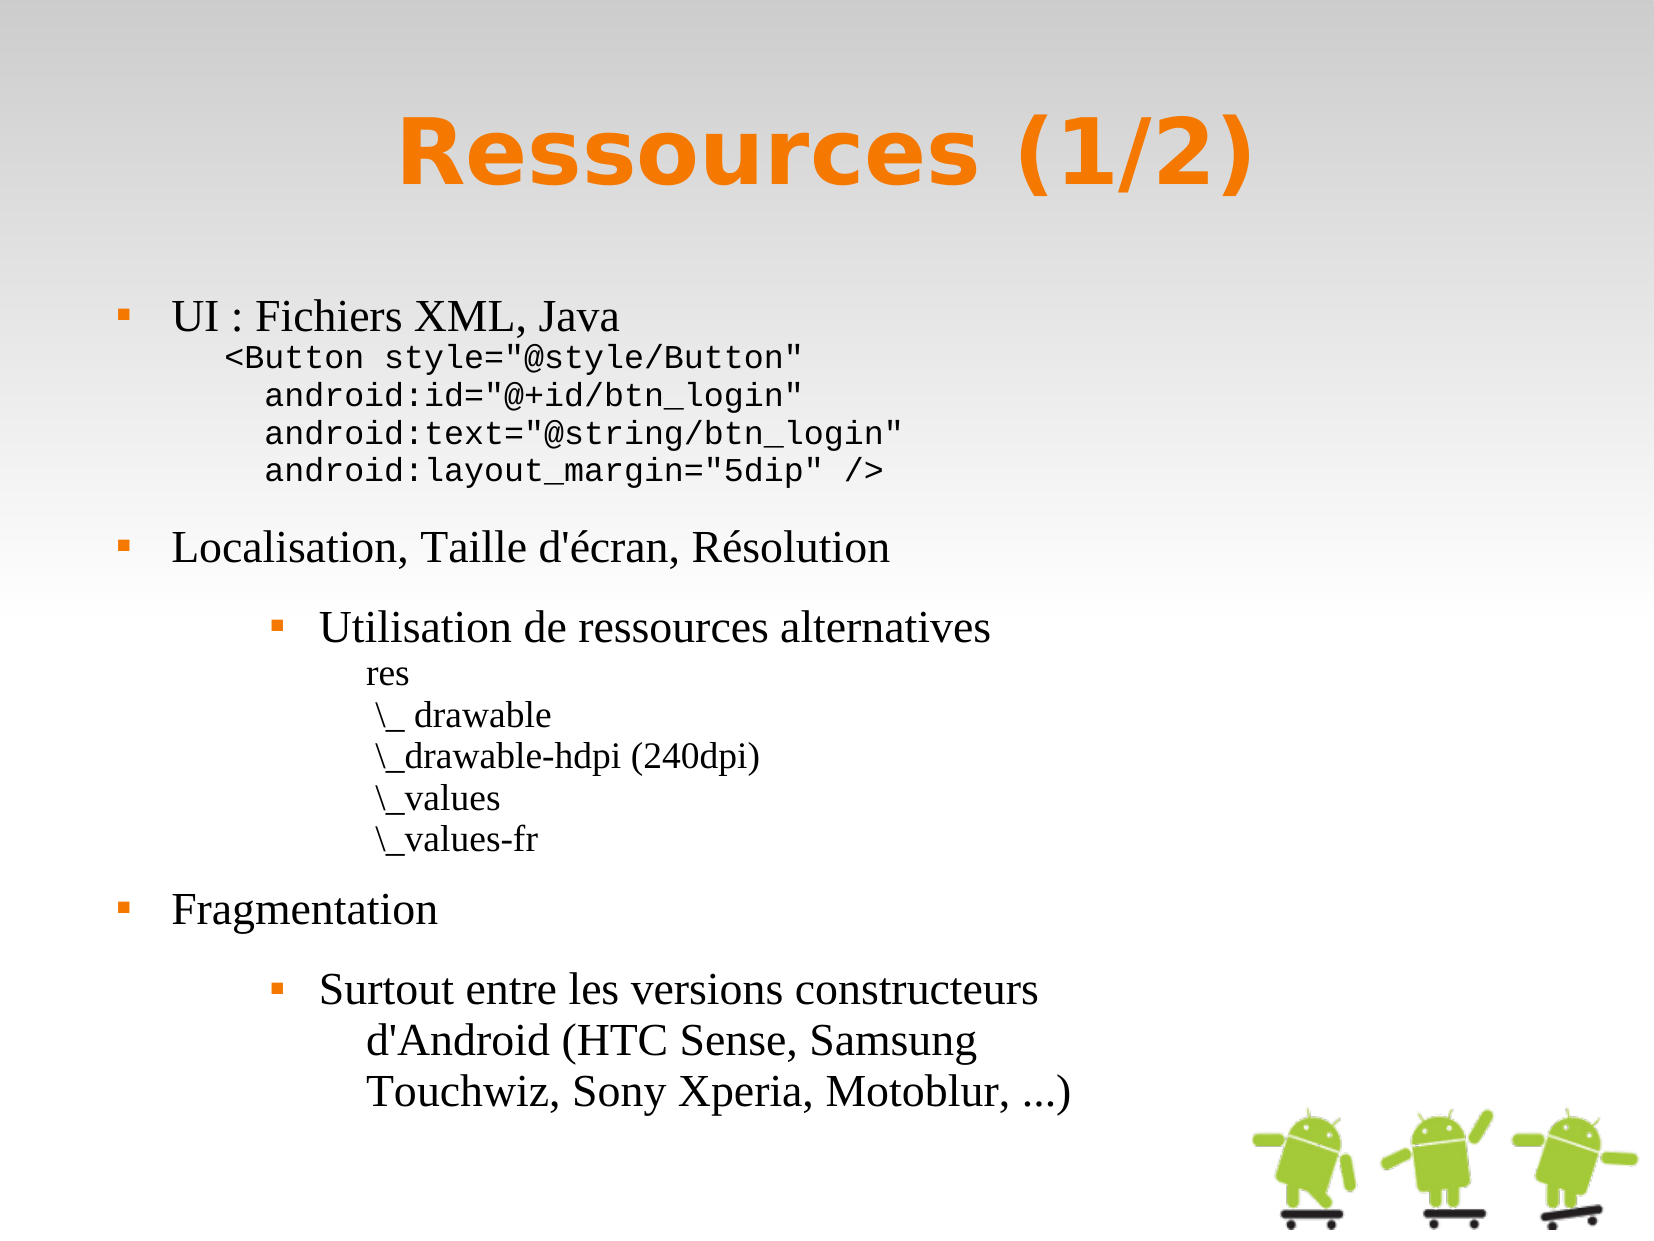

# Ressources (1/2)
UI : Fichiers XML, Java
<Button style="@style/Button"
 android:id="@+id/btn_login"
 android:text="@string/btn_login"
 android:layout_margin="5dip" />
Localisation, Taille d'écran, Résolution
Utilisation de ressources alternatives
res
 \_ drawable
 \_drawable-hdpi (240dpi)
 \_values
 \_values-fr
Fragmentation
Surtout entre les versions constructeurs d'Android (HTC Sense, Samsung Touchwiz, Sony Xperia, Motoblur, ...)